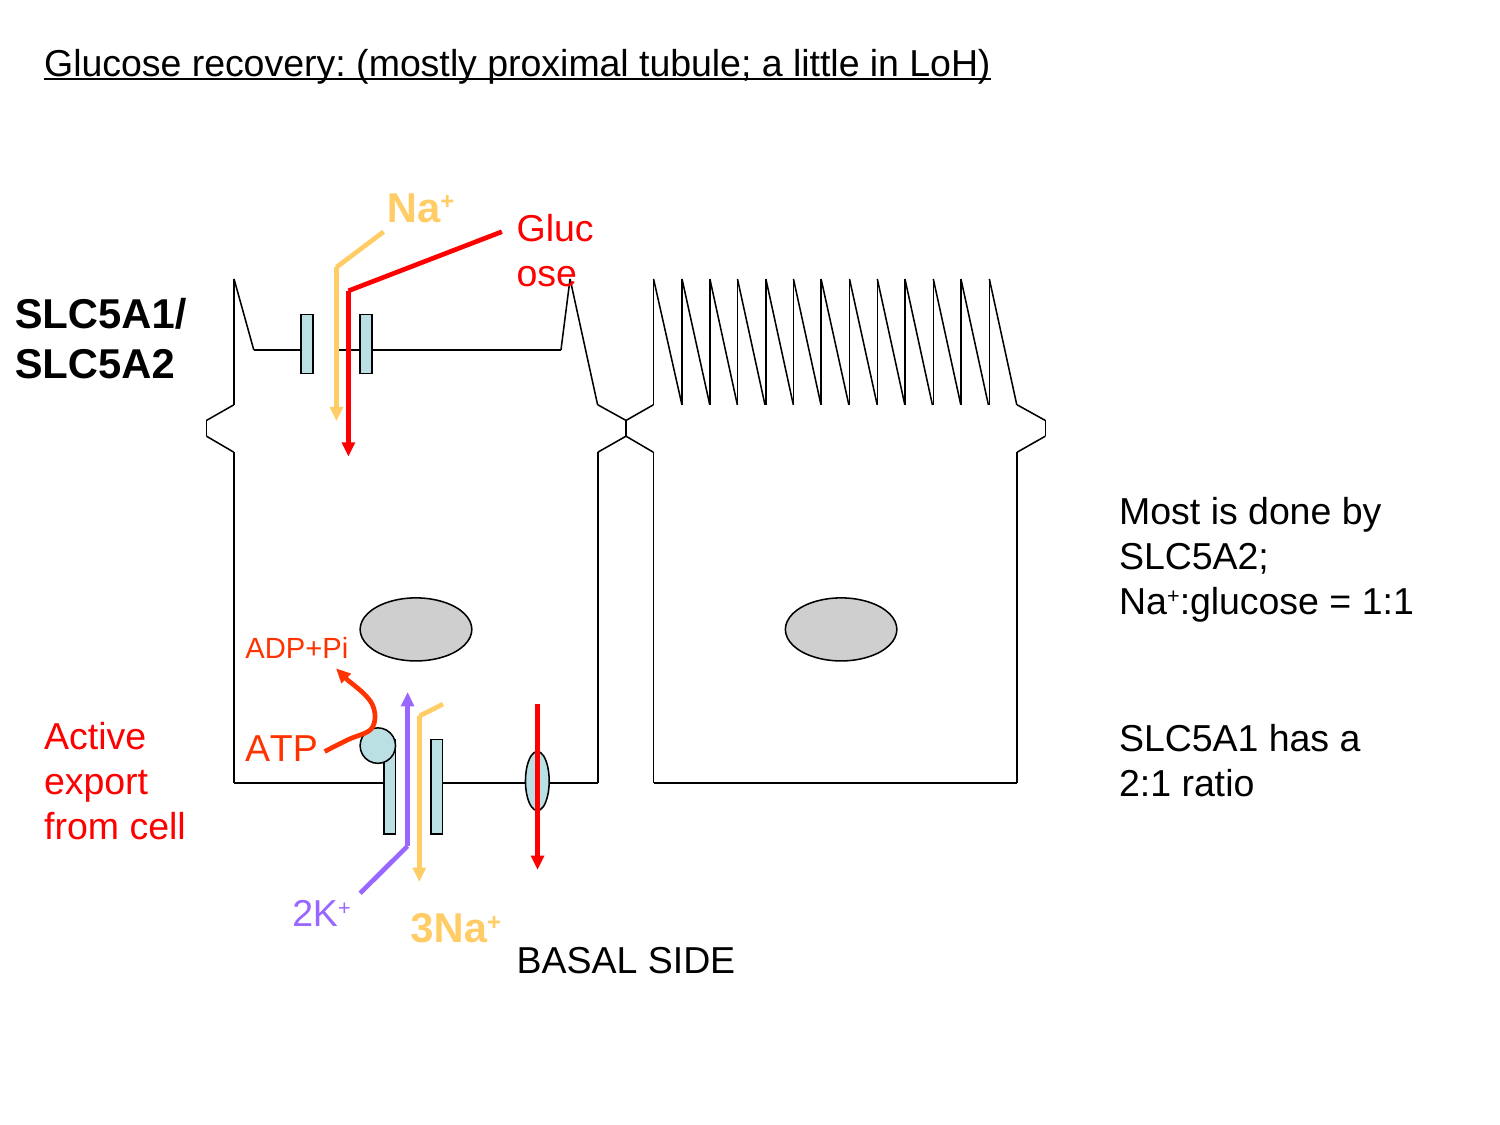

Glucose recovery: (mostly proximal tubule; a little in LoH)
Na+
Glucose
SLC5A1/ SLC5A2
Most is done by SLC5A2; Na+:glucose = 1:1
SLC5A1 has a 2:1 ratio
ADP+Pi
ATP
2K+
3Na+
Active export from cell
BASAL SIDE